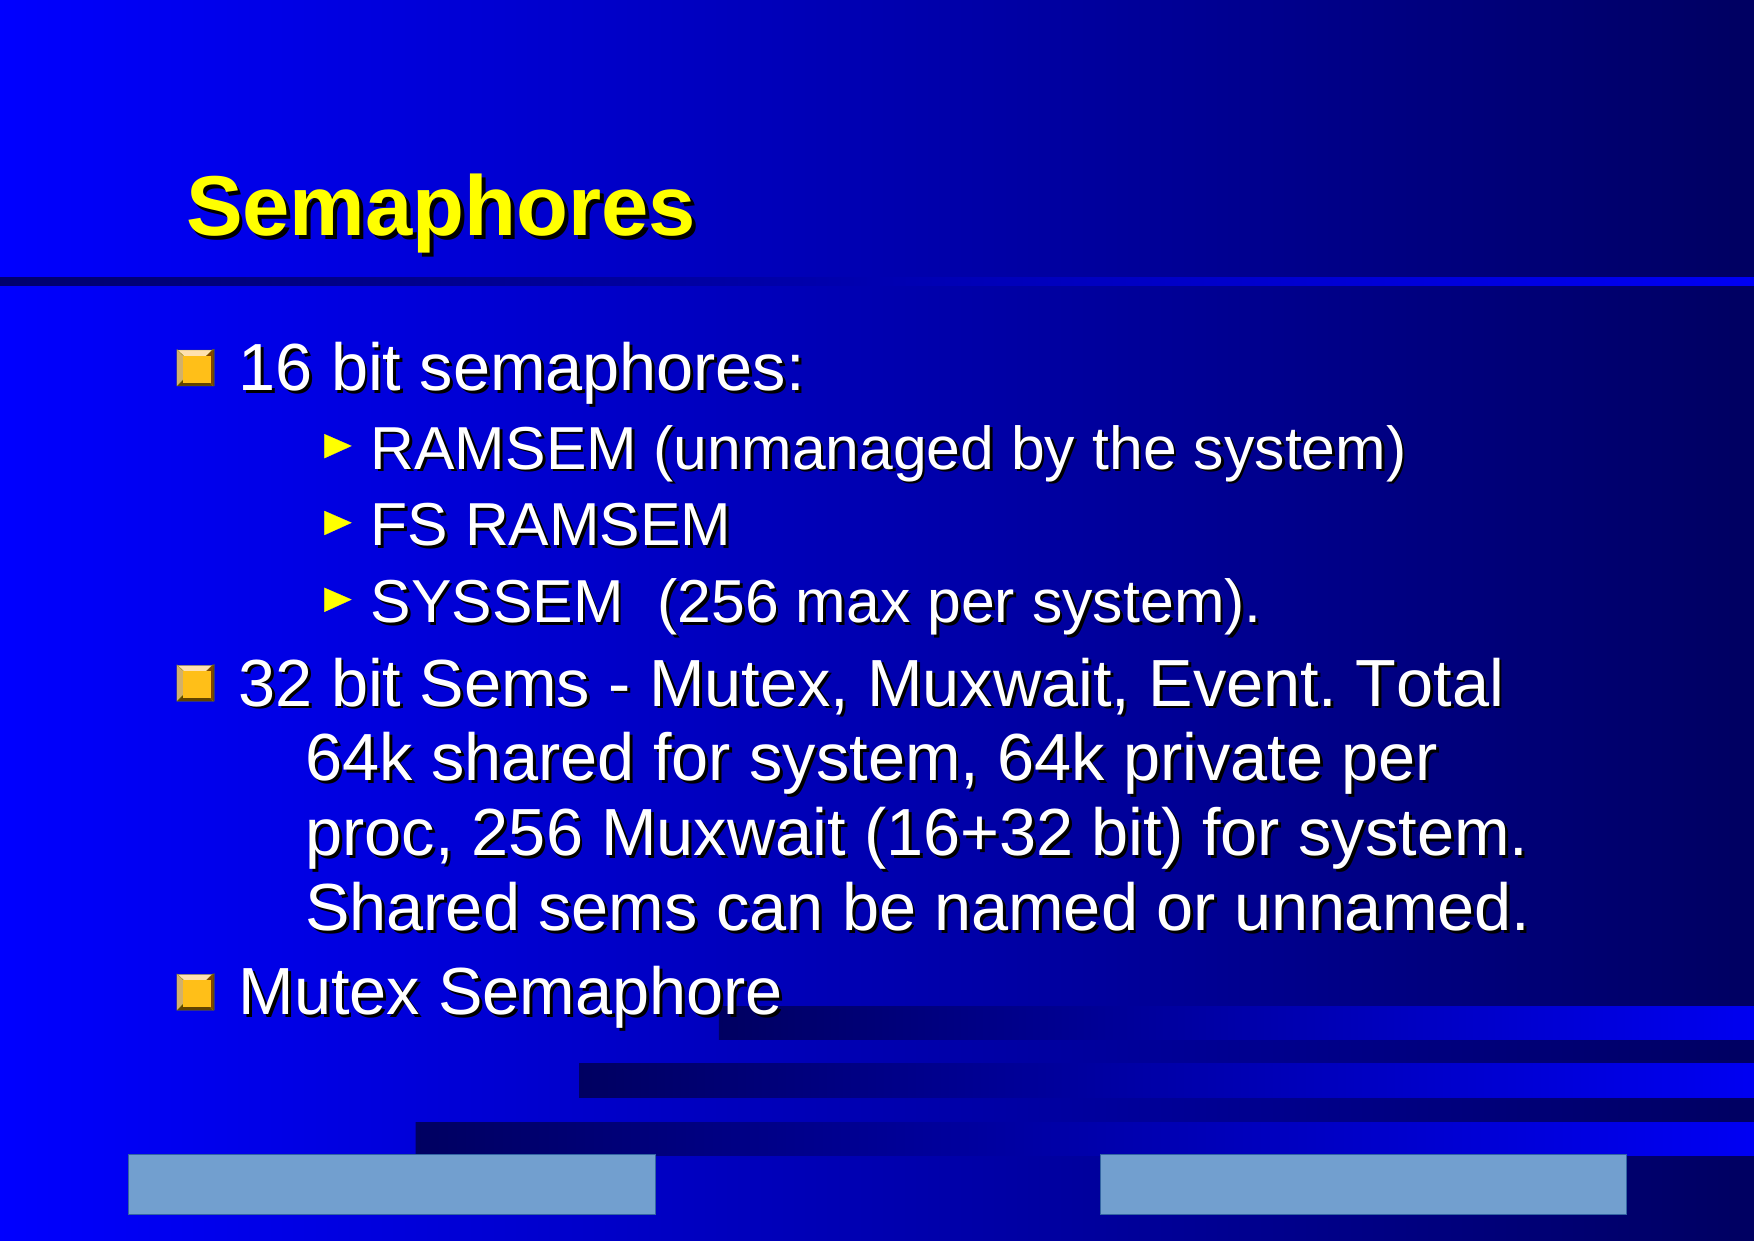

Semaphores
16 bit semaphores:
RAMSEM (unmanaged by the system)
FS RAMSEM
SYSSEM (256 max per system).
32 bit Sems - Mutex, Muxwait, Event. Total 64k shared for system, 64k private per proc, 256 Muxwait (16+32 bit) for system. Shared sems can be named or unnamed.
Mutex Semaphore